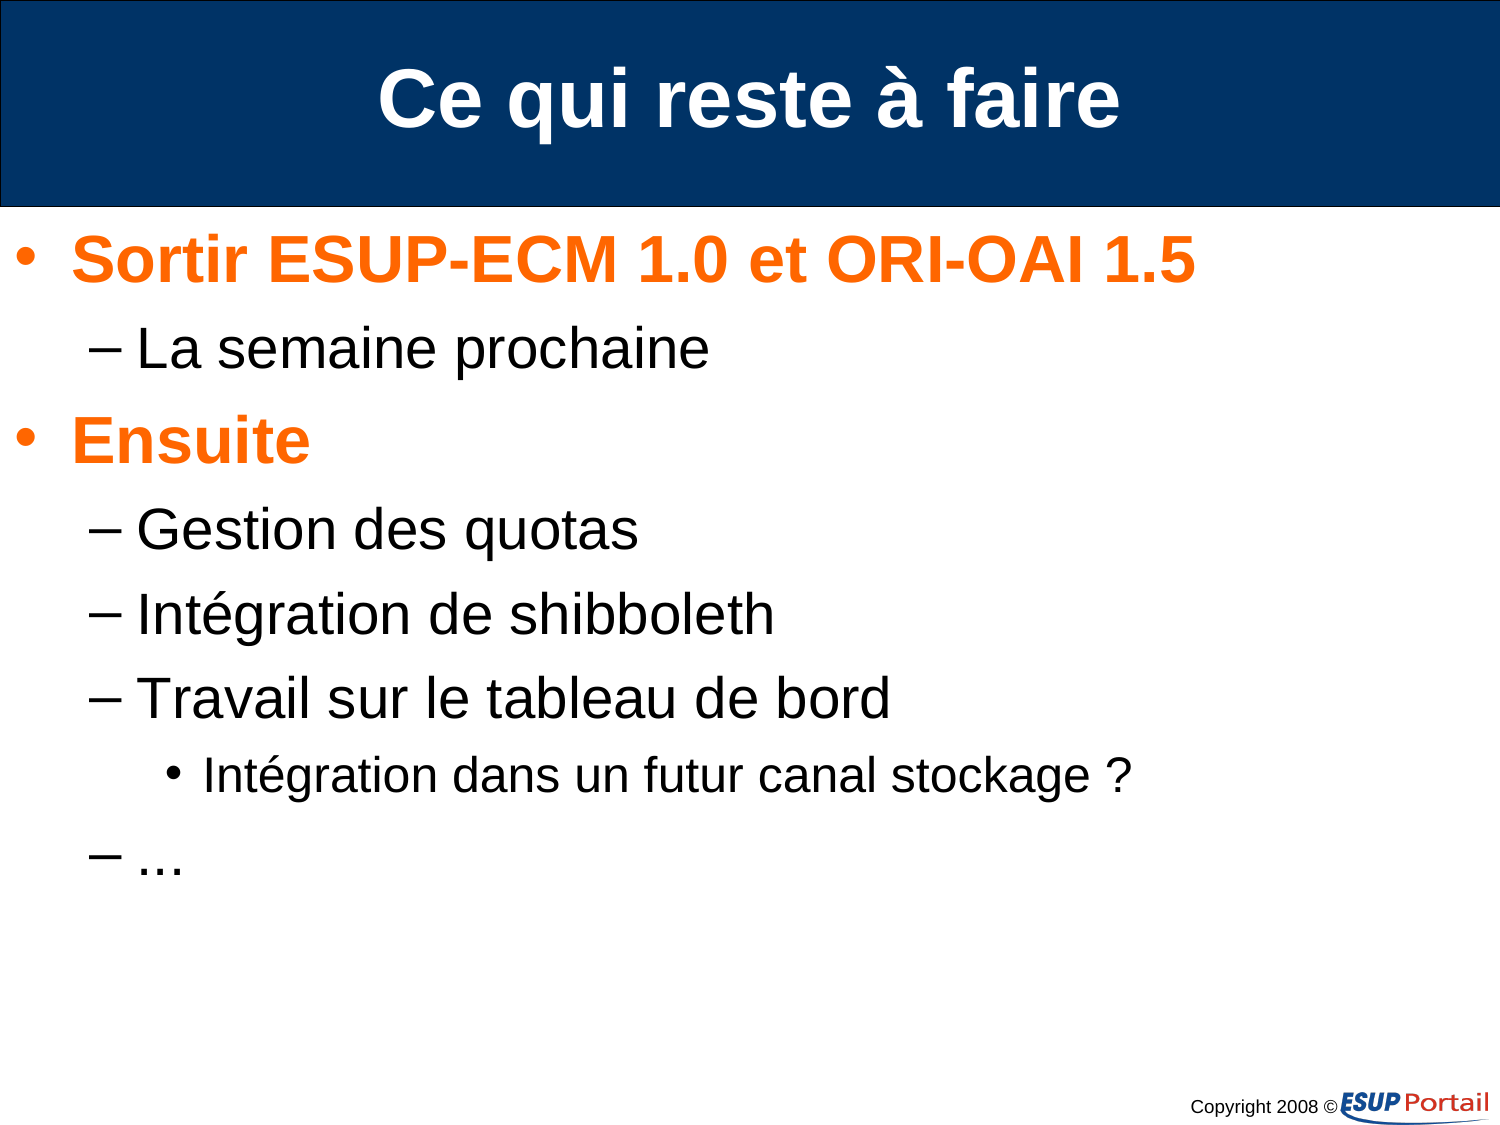

# Ce qui reste à faire
Sortir ESUP-ECM 1.0 et ORI-OAI 1.5
La semaine prochaine
Ensuite
Gestion des quotas
Intégration de shibboleth
Travail sur le tableau de bord
Intégration dans un futur canal stockage ?
...